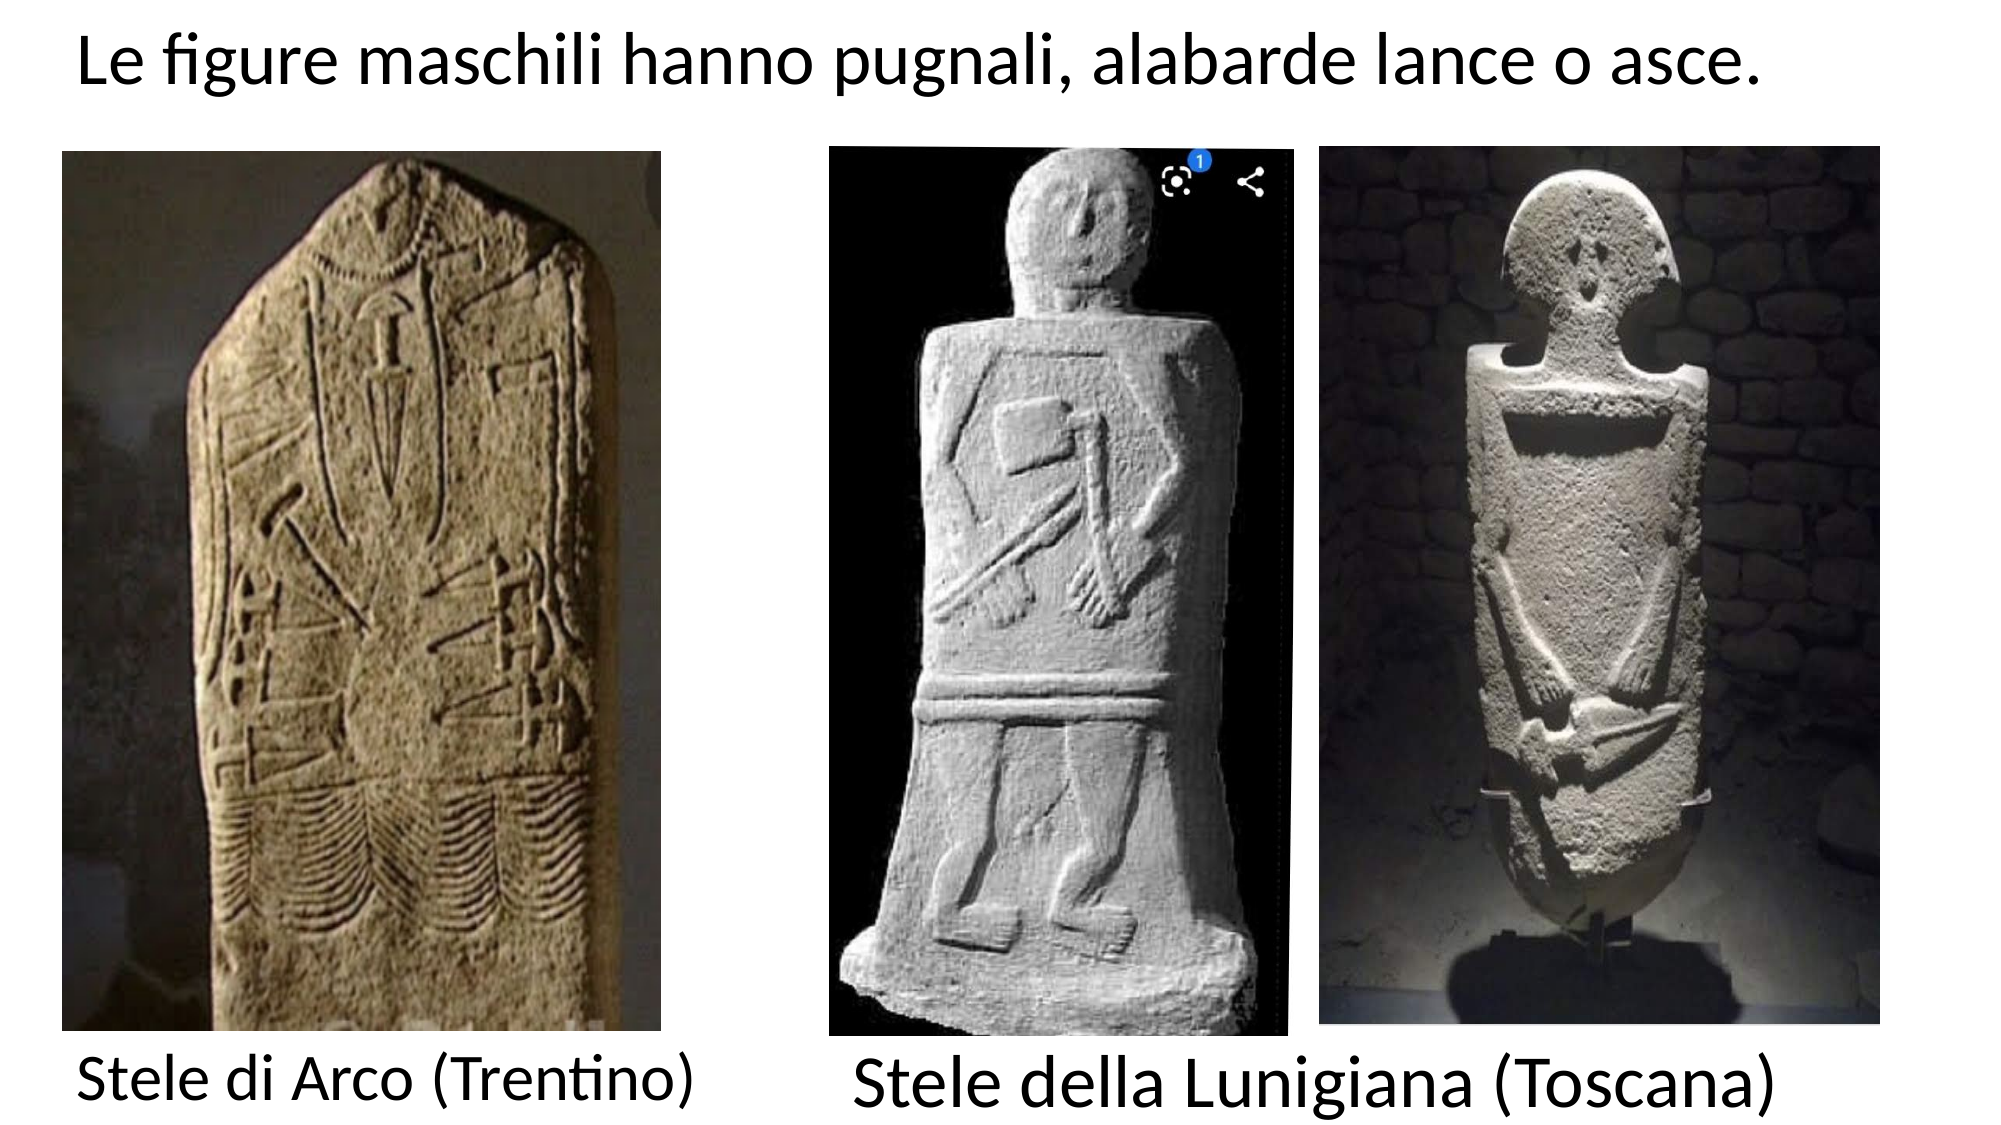

# Le figure maschili hanno pugnali, alabarde lance o asce.
Stele di Arco (Trentino)
 Stele della Lunigiana (Toscana)